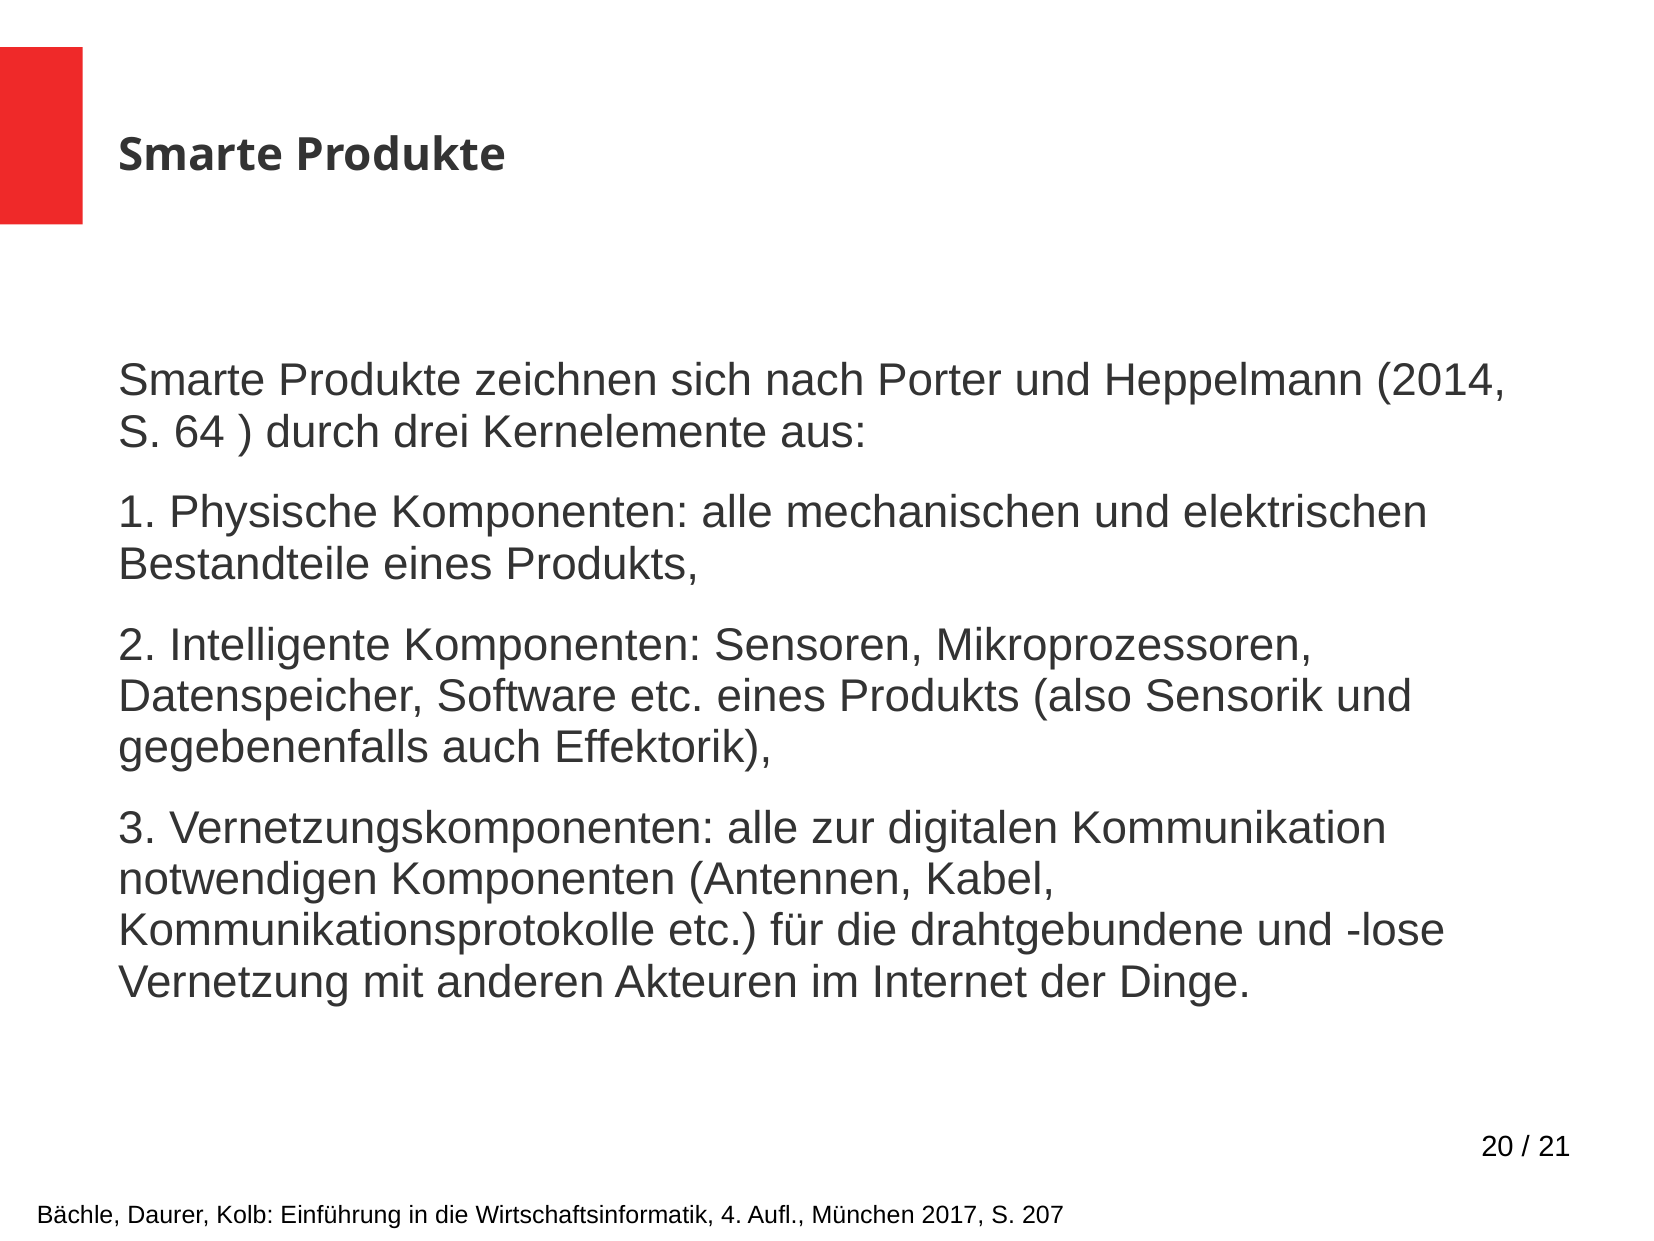

# Smarte Produkte
Smarte Produkte zeichnen sich nach Porter und Heppelmann (2014, S. 64 ) durch drei Kernelemente aus:
1. Physische Komponenten: alle mechanischen und elektrischen Bestandteile eines Produkts,
2. Intelligente Komponenten: Sensoren, Mikroprozessoren, Datenspeicher, Software etc. eines Produkts (also Sensorik und gegebenenfalls auch Effektorik),
3. Vernetzungskomponenten: alle zur digitalen Kommunikation notwendigen Komponenten (Antennen, Kabel, Kommunikationsprotokolle etc.) für die drahtgebundene und -lose Vernetzung mit anderen Akteuren im Internet der Dinge.
20
Bächle, Daurer, Kolb: Einführung in die Wirtschaftsinformatik, 4. Aufl., München 2017, S. 207